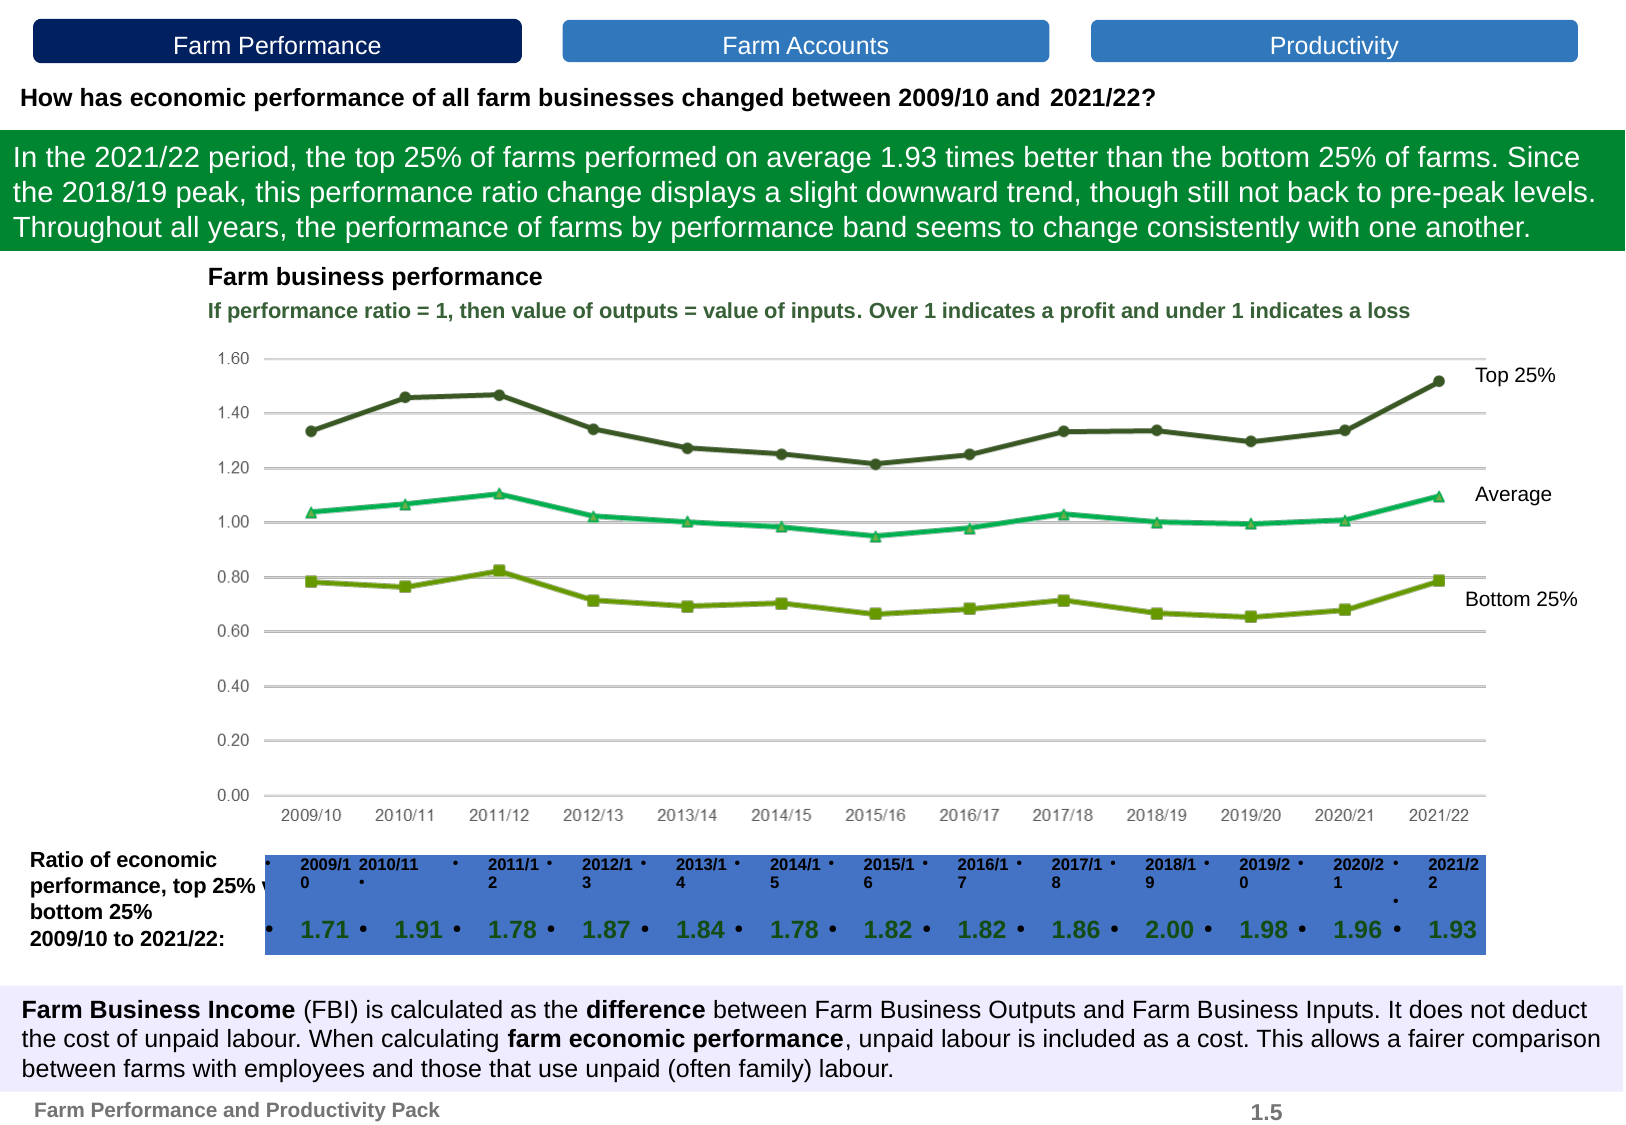

Farm Performance
Farm Accounts
Productivity
 How has economic performance of all farm businesses changed between 2009/10 and 2021/22?
In the 2021/22 period, the top 25% of farms performed on average 1.93 times better than the bottom 25% of farms. Since the 2018/19 peak, this performance ratio change displays a slight downward trend, though still not back to pre-peak levels. Throughout all years, the performance of farms by performance band seems to change consistently with one another.
# Slide 1.5 – How has economic performance of all farm business changed between 2009/10 and 2017/18?
Farm business performance
If performance ratio = 1, then value of outputs = value of inputs. Over 1 indicates a profit and under 1 indicates a loss
Top 25%
Average
Bottom 25%
Ratio of economic performance, top 25% vs bottom 25%
2009/10 to 2021/22:
| 2009/10 | 2010/11 | 2011/12 | 2012/13 | 2013/14 | 2014/15 | 2015/16 | 2016/17 | 2017/18 | 2018/19 | 2019/20 | 2020/21 | 2021/22 |
| --- | --- | --- | --- | --- | --- | --- | --- | --- | --- | --- | --- | --- |
| 1.71 | 1.91 | 1.78 | 1.87 | 1.84 | 1.78 | 1.82 | 1.82 | 1.86 | 2.00 | 1.98 | 1.96 | 1.93 |
Farm Business Income (FBI) is calculated as the difference between Farm Business Outputs and Farm Business Inputs. It does not deduct the cost of unpaid labour. When calculating farm economic performance, unpaid labour is included as a cost. This allows a fairer comparison between farms with employees and those that use unpaid (often family) labour.
1.5
Farm Performance and Productivity Pack